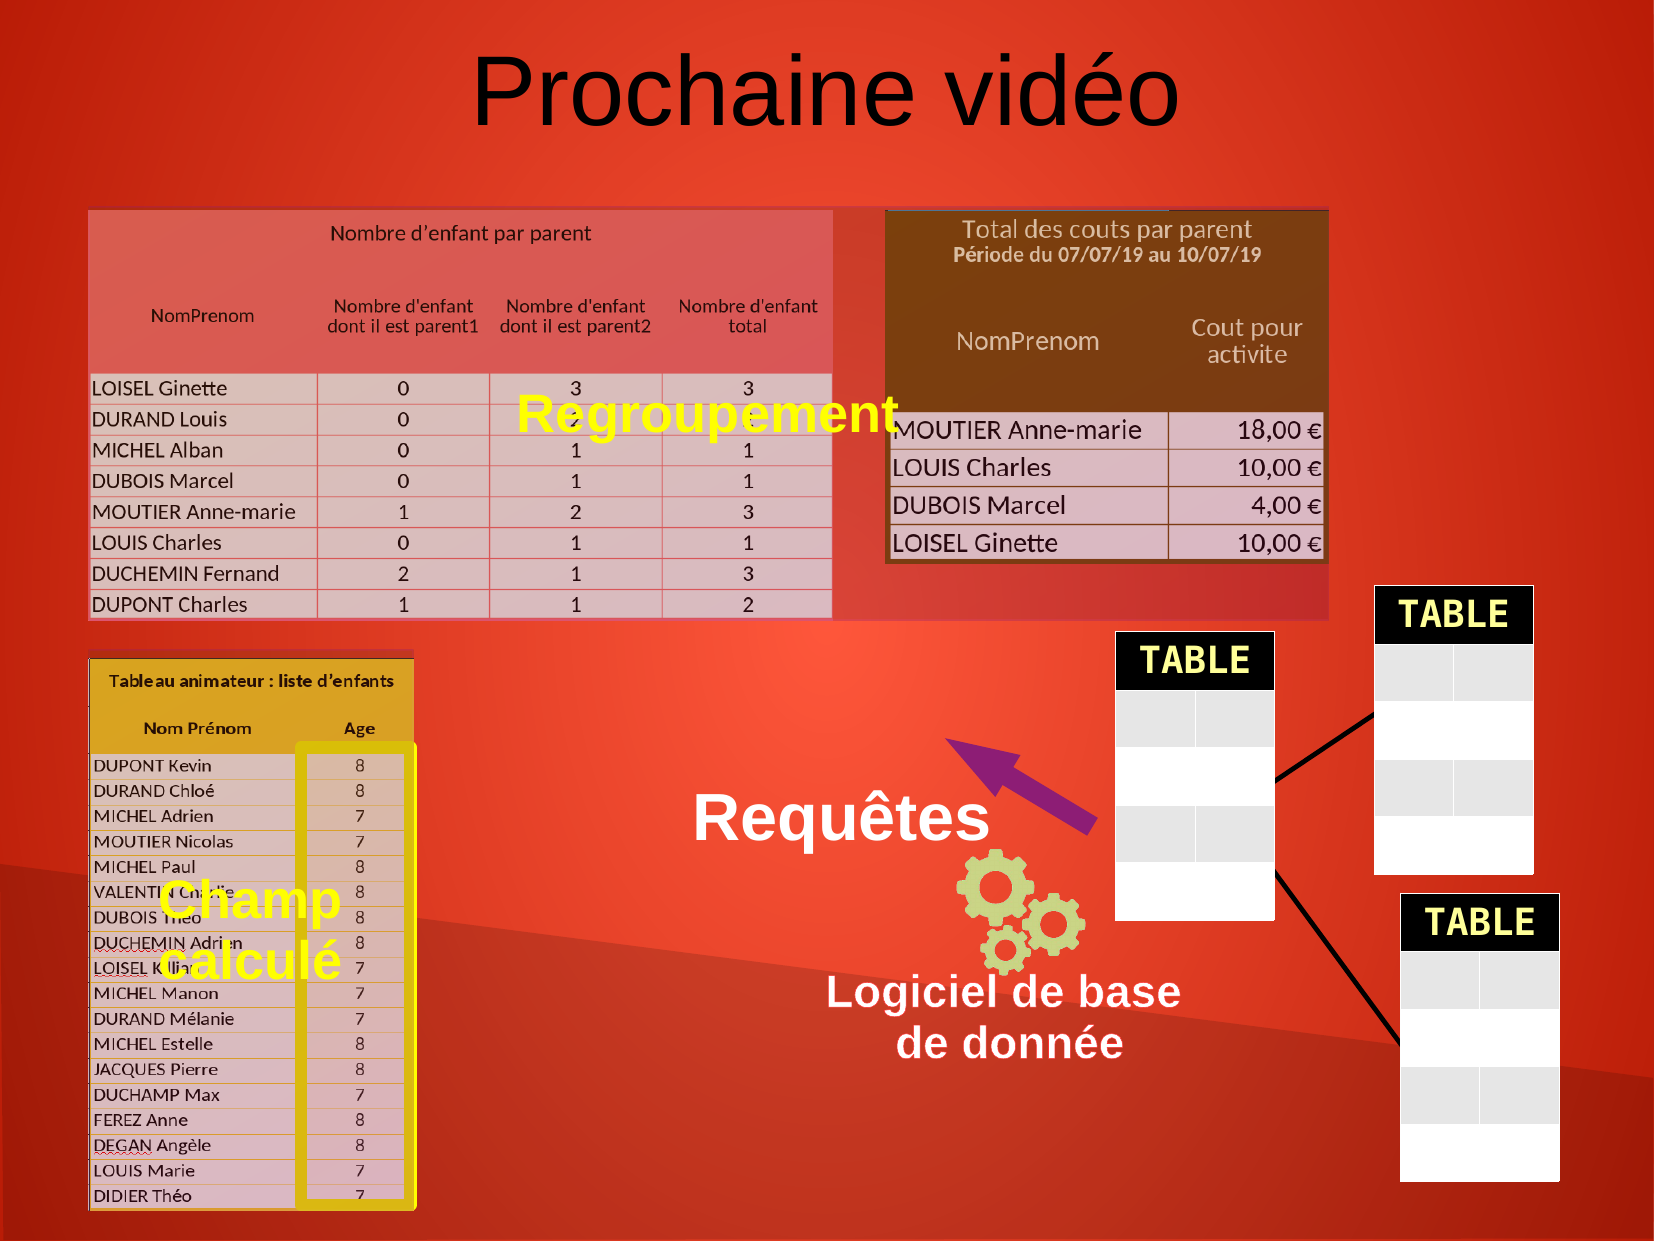

# Prochaine vidéo
Regroupement
| TABLE | |
| --- | --- |
| | |
| | |
| | |
| | |
| TABLE | |
| --- | --- |
| | |
| | |
| | |
| | |
| TABLE | |
| --- | --- |
| | |
| | |
| | |
| | |
Logiciel de base
de donnée
Champ
calculé
Requêtes